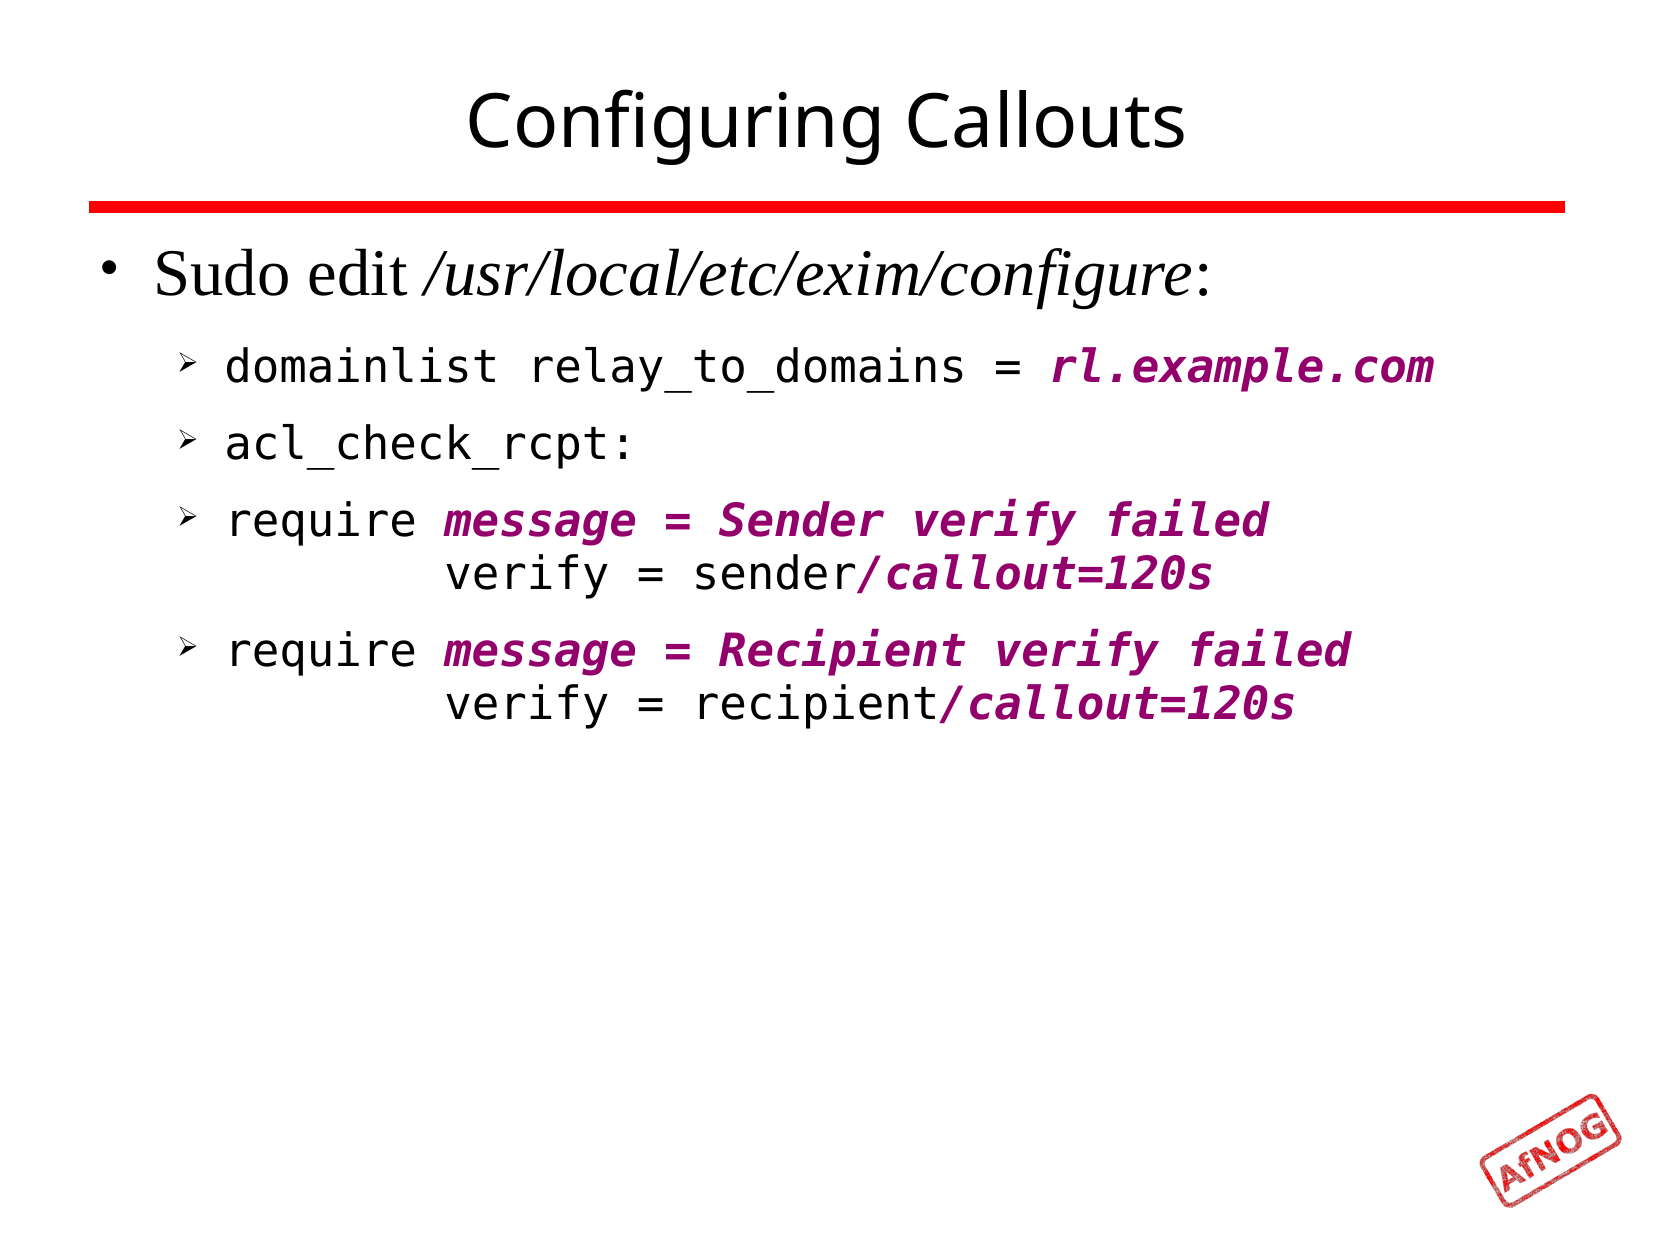

# Configuring Callouts
Sudo edit /usr/local/etc/exim/configure:
domainlist relay_to_domains = rl.example.com
acl_check_rcpt:
require message = Sender verify failed
 verify = sender/callout=120s
require message = Recipient verify failed
 verify = recipient/callout=120s